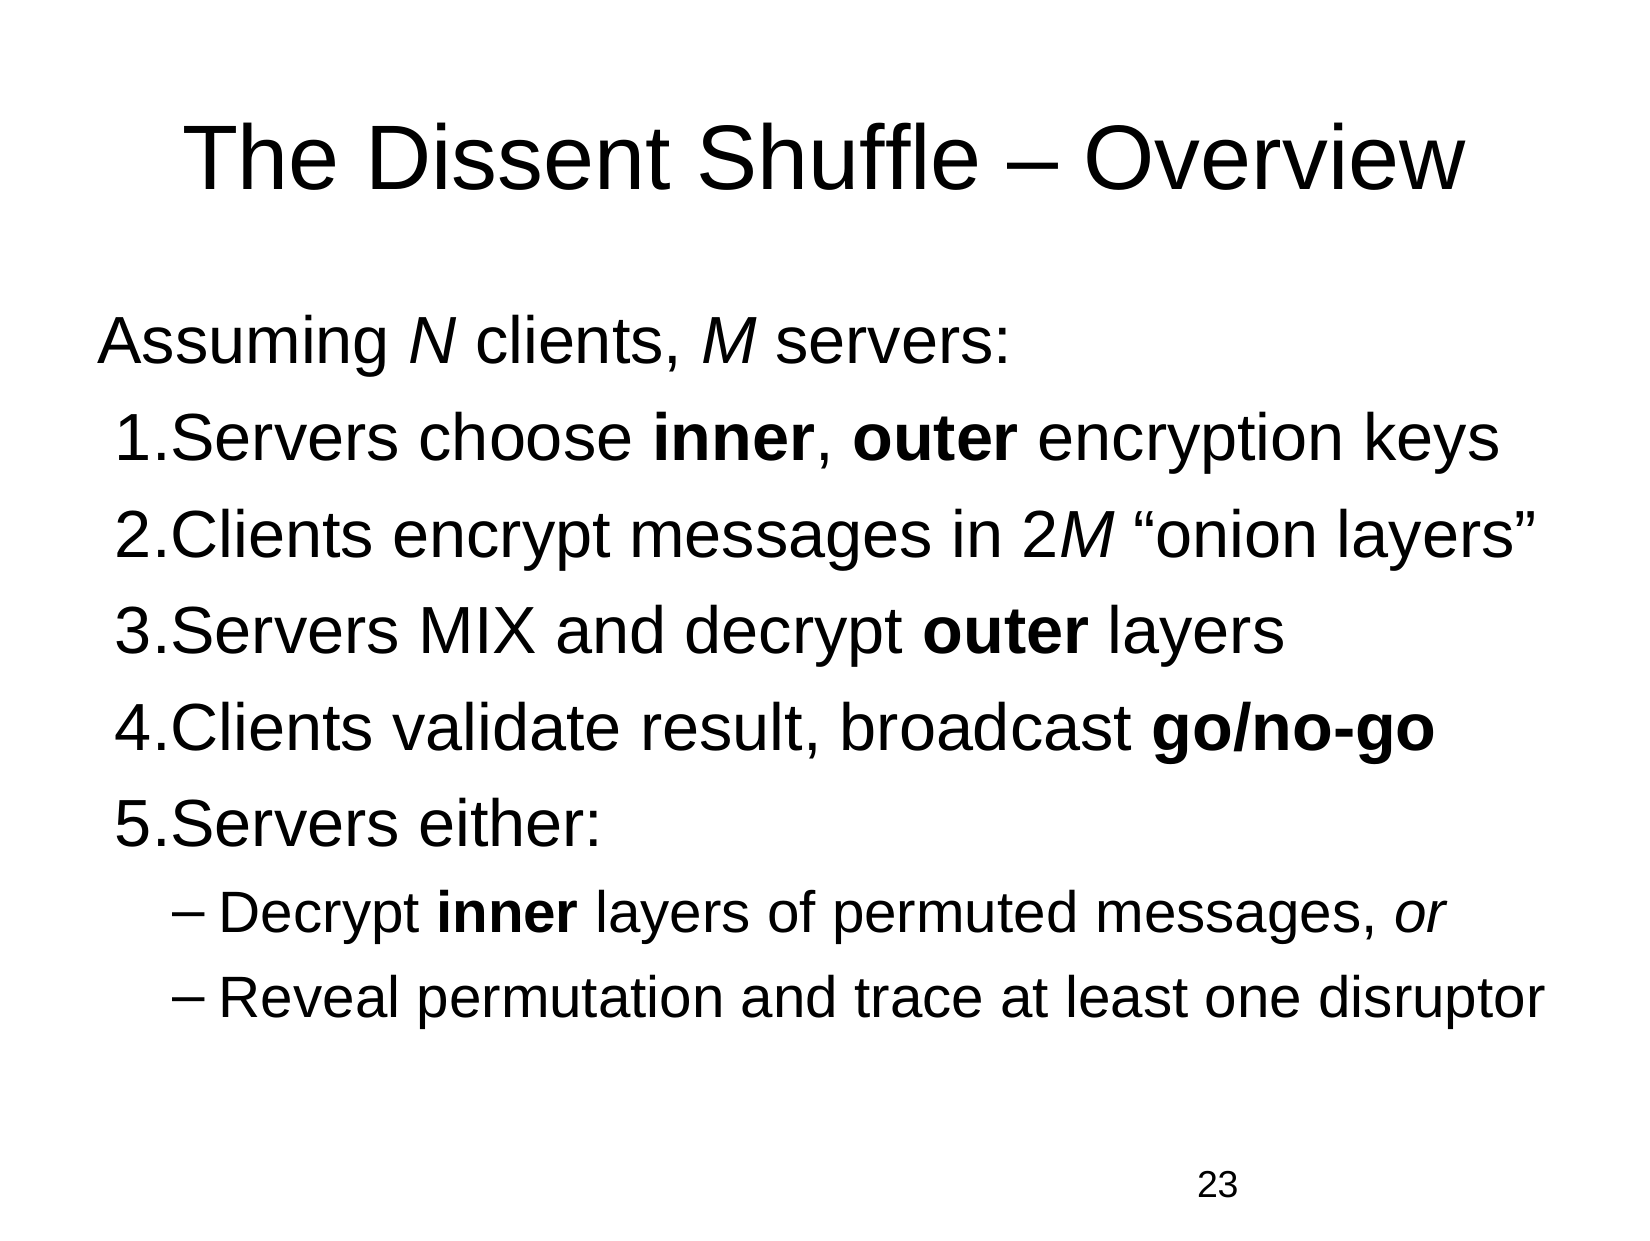

# The Dissent Shuffle – Overview
Assuming N clients, M servers:
Servers choose inner, outer encryption keys
Clients encrypt messages in 2M “onion layers”
Servers MIX and decrypt outer layers
Clients validate result, broadcast go/no-go
Servers either:
Decrypt inner layers of permuted messages, or
Reveal permutation and trace at least one disruptor
23